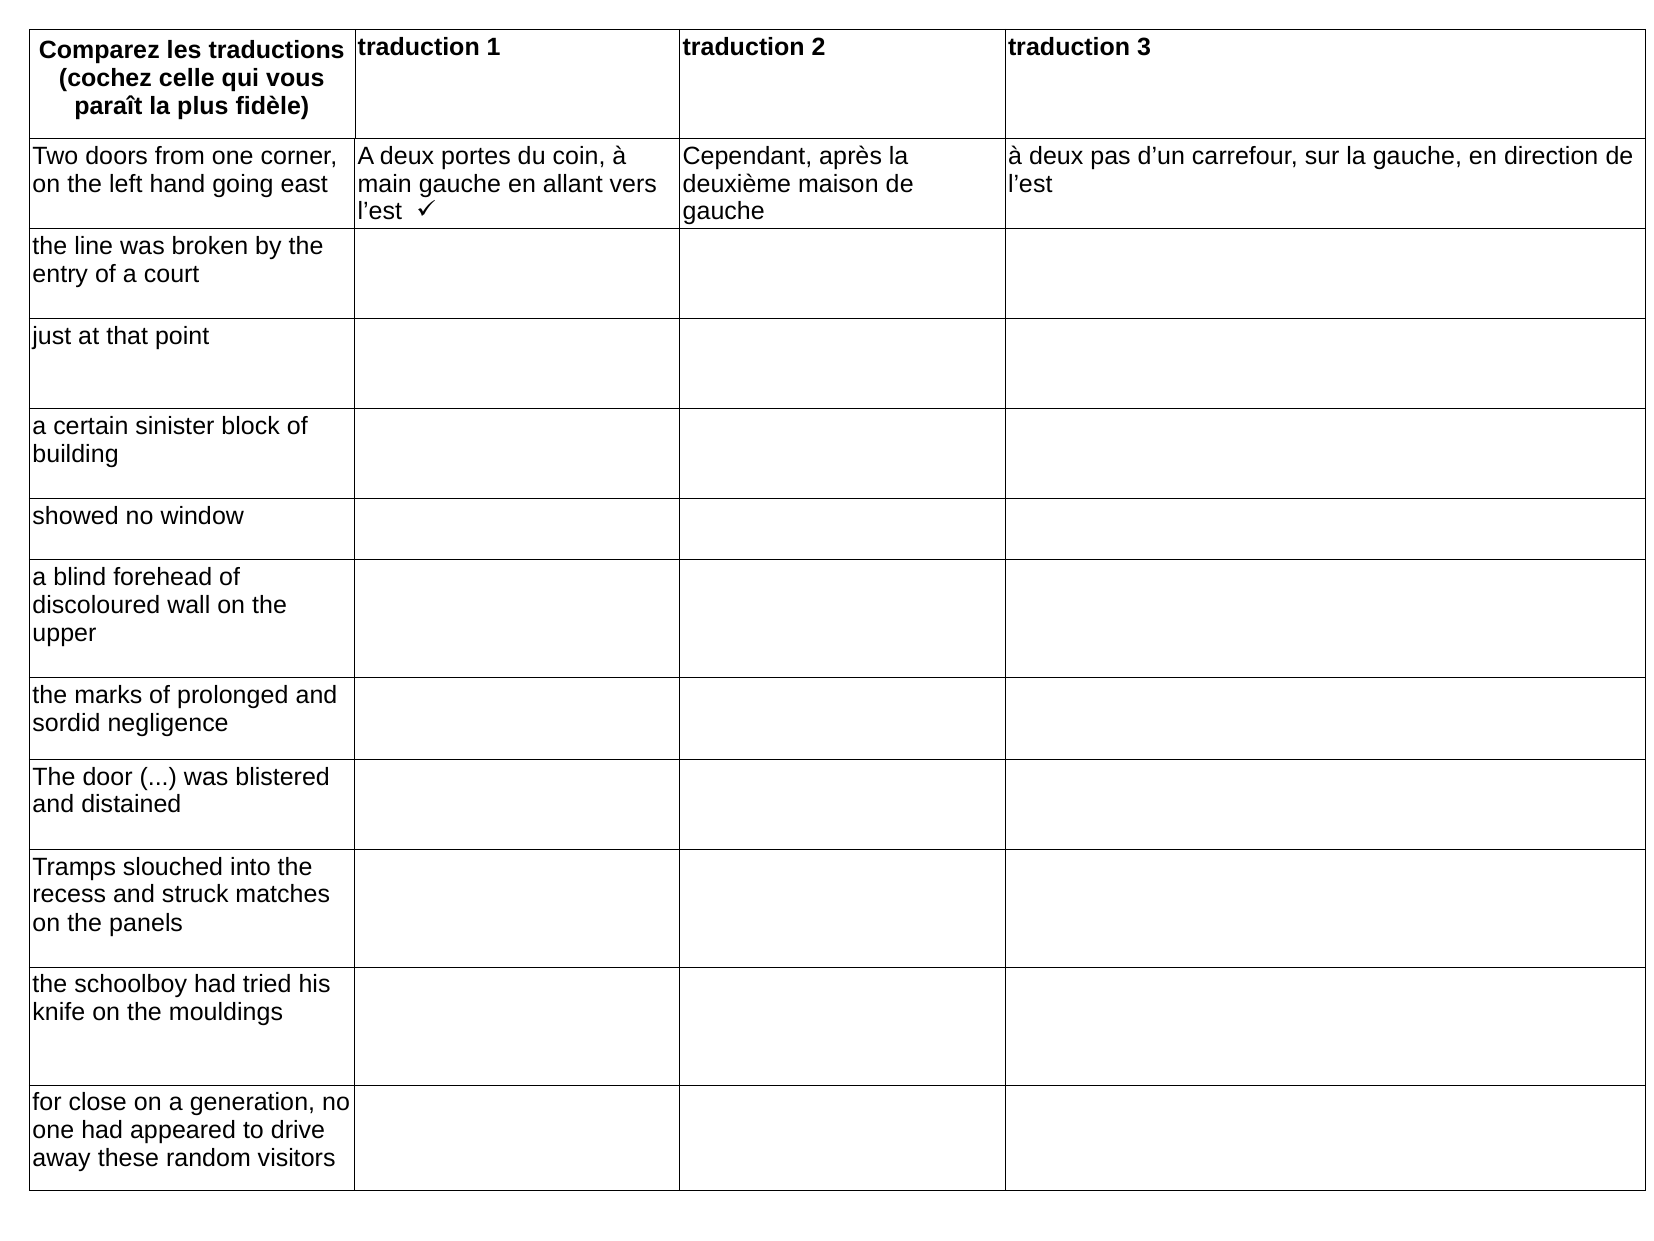

| Comparez les traductions (cochez celle qui vous paraît la plus fidèle) | traduction 1 | traduction 2 | traduction 3 |
| --- | --- | --- | --- |
| Two doors from one corner, on the left hand going east | A deux portes du coin, à main gauche en allant vers l’est  | Cependant, après la deuxième maison de gauche | à deux pas d’un carrefour, sur la gauche, en direction de l’est |
| the line was broken by the entry of a court | | | |
| just at that point | | | |
| a certain sinister block of building | | | |
| showed no window | | | |
| a blind forehead of discoloured wall on the upper | | | |
| the marks of prolonged and sordid negligence | | | |
| The door (...) was blistered and distained | | | |
| Tramps slouched into the recess and struck matches on the panels | | | |
| the schoolboy had tried his knife on the mouldings | | | |
| for close on a generation, no one had appeared to drive away these random visitors | | | |